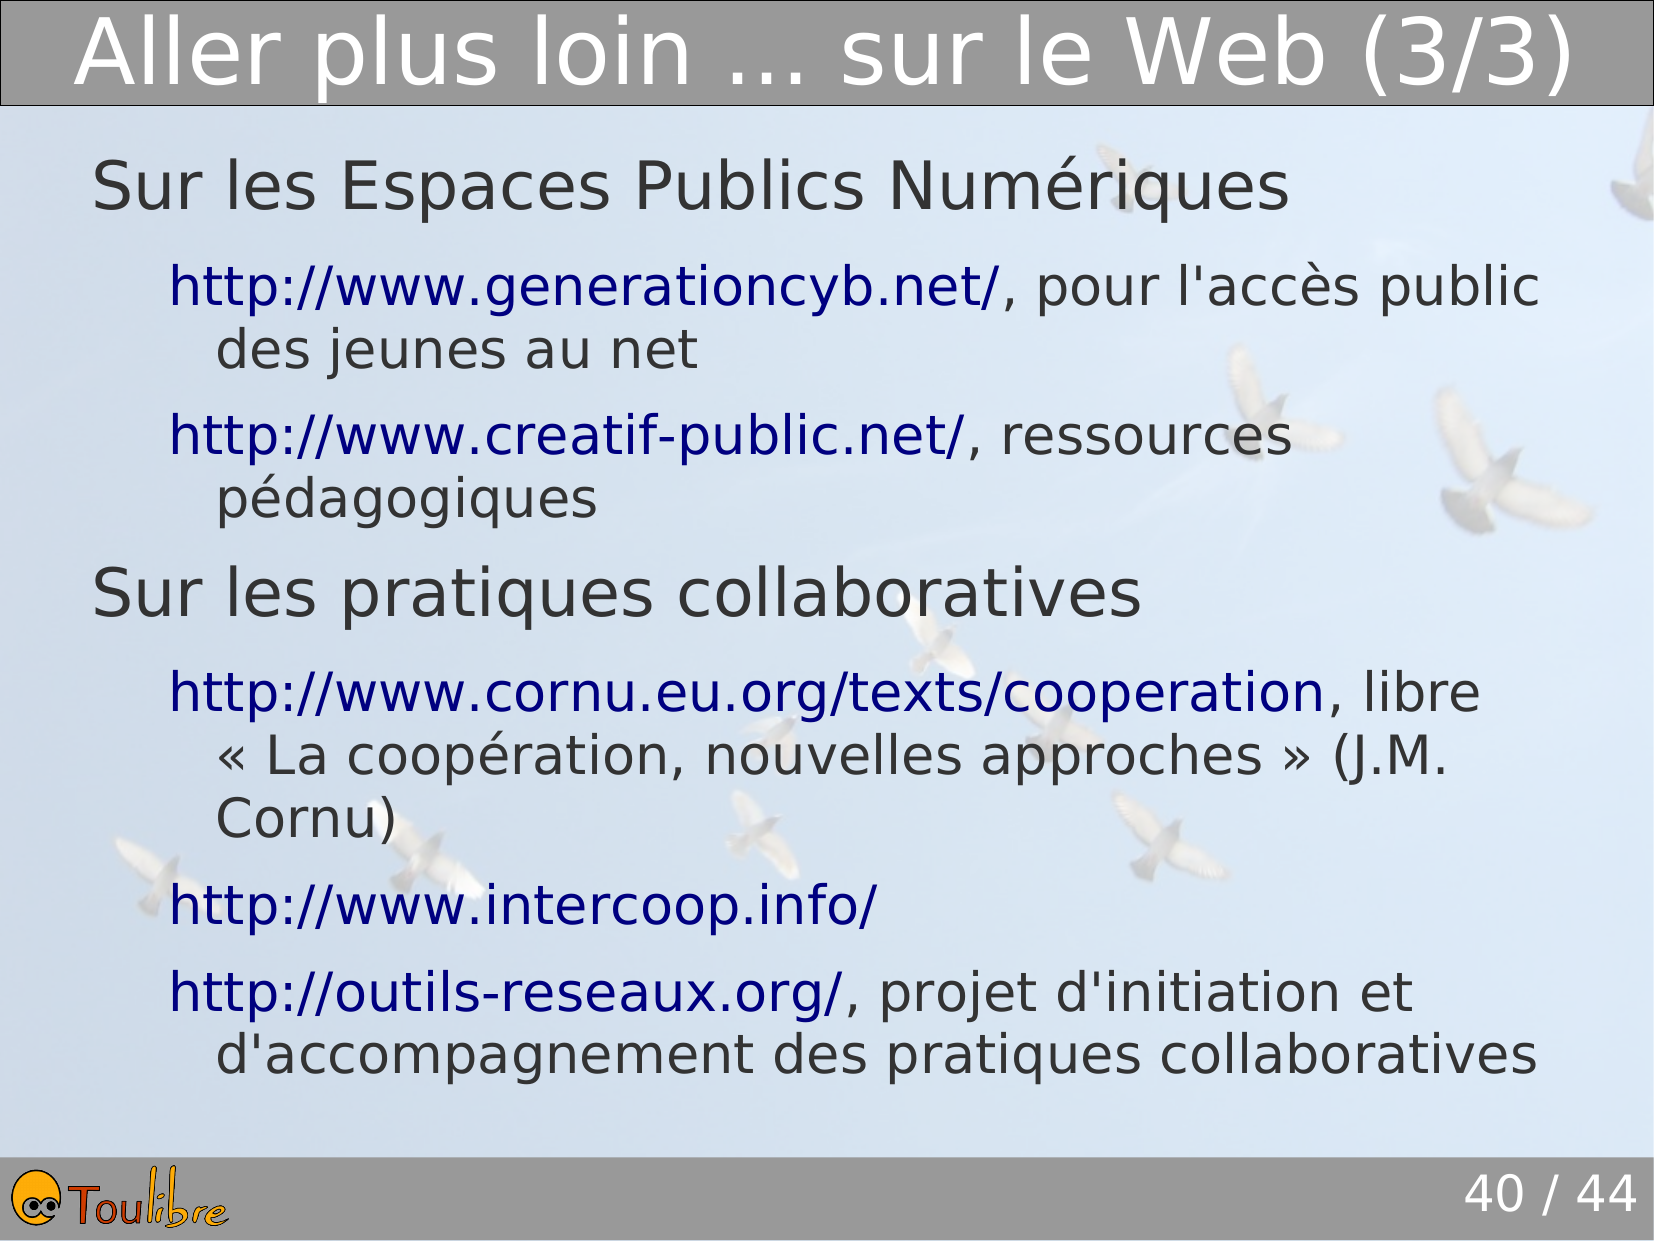

# Aller plus loin ... sur le Web (3/3)
Sur les Espaces Publics Numériques
http://www.generationcyb.net/, pour l'accès public des jeunes au net
http://www.creatif-public.net/, ressources pédagogiques
Sur les pratiques collaboratives
http://www.cornu.eu.org/texts/cooperation, libre « La coopération, nouvelles approches » (J.M. Cornu)
http://www.intercoop.info/
http://outils-reseaux.org/, projet d'initiation et d'accompagnement des pratiques collaboratives